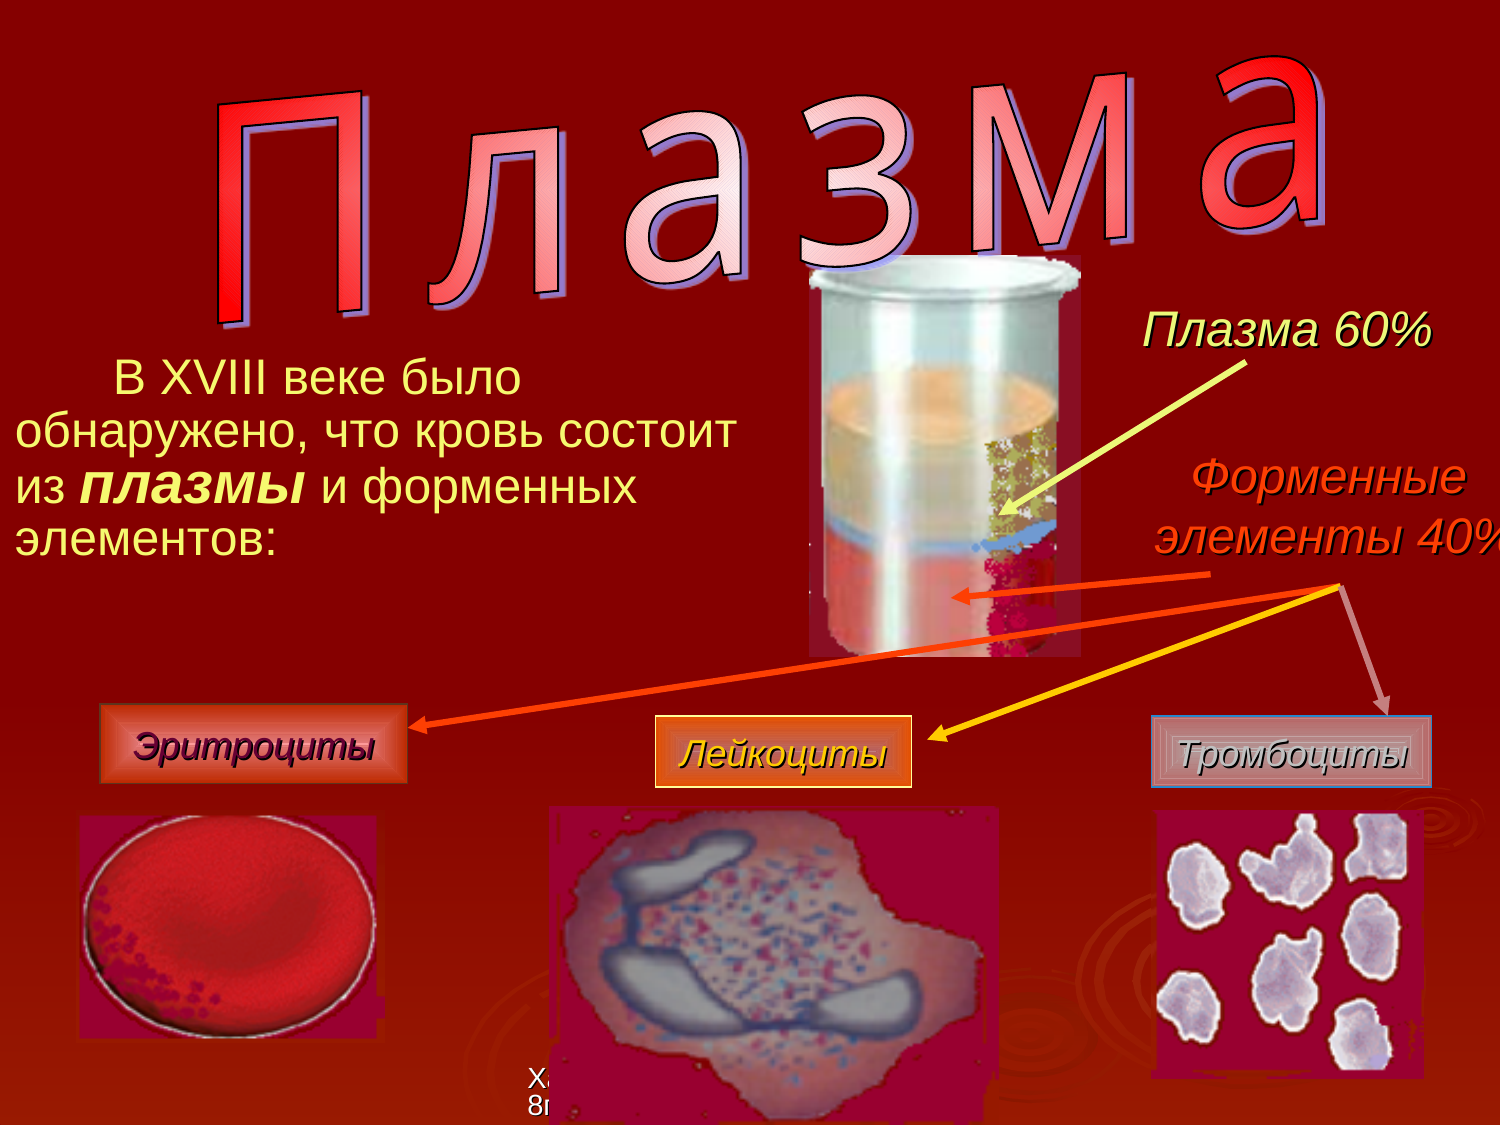

Плазма
Плазма 60%
# В XVIII веке было обнаружено, что кровь состоит из плазмы и форменных элементов:
Форменные
элементы 40%
Эритроциты
Лейкоциты
Тромбоциты
Ханеева Н.П., Мусина Н.А., 2008г.